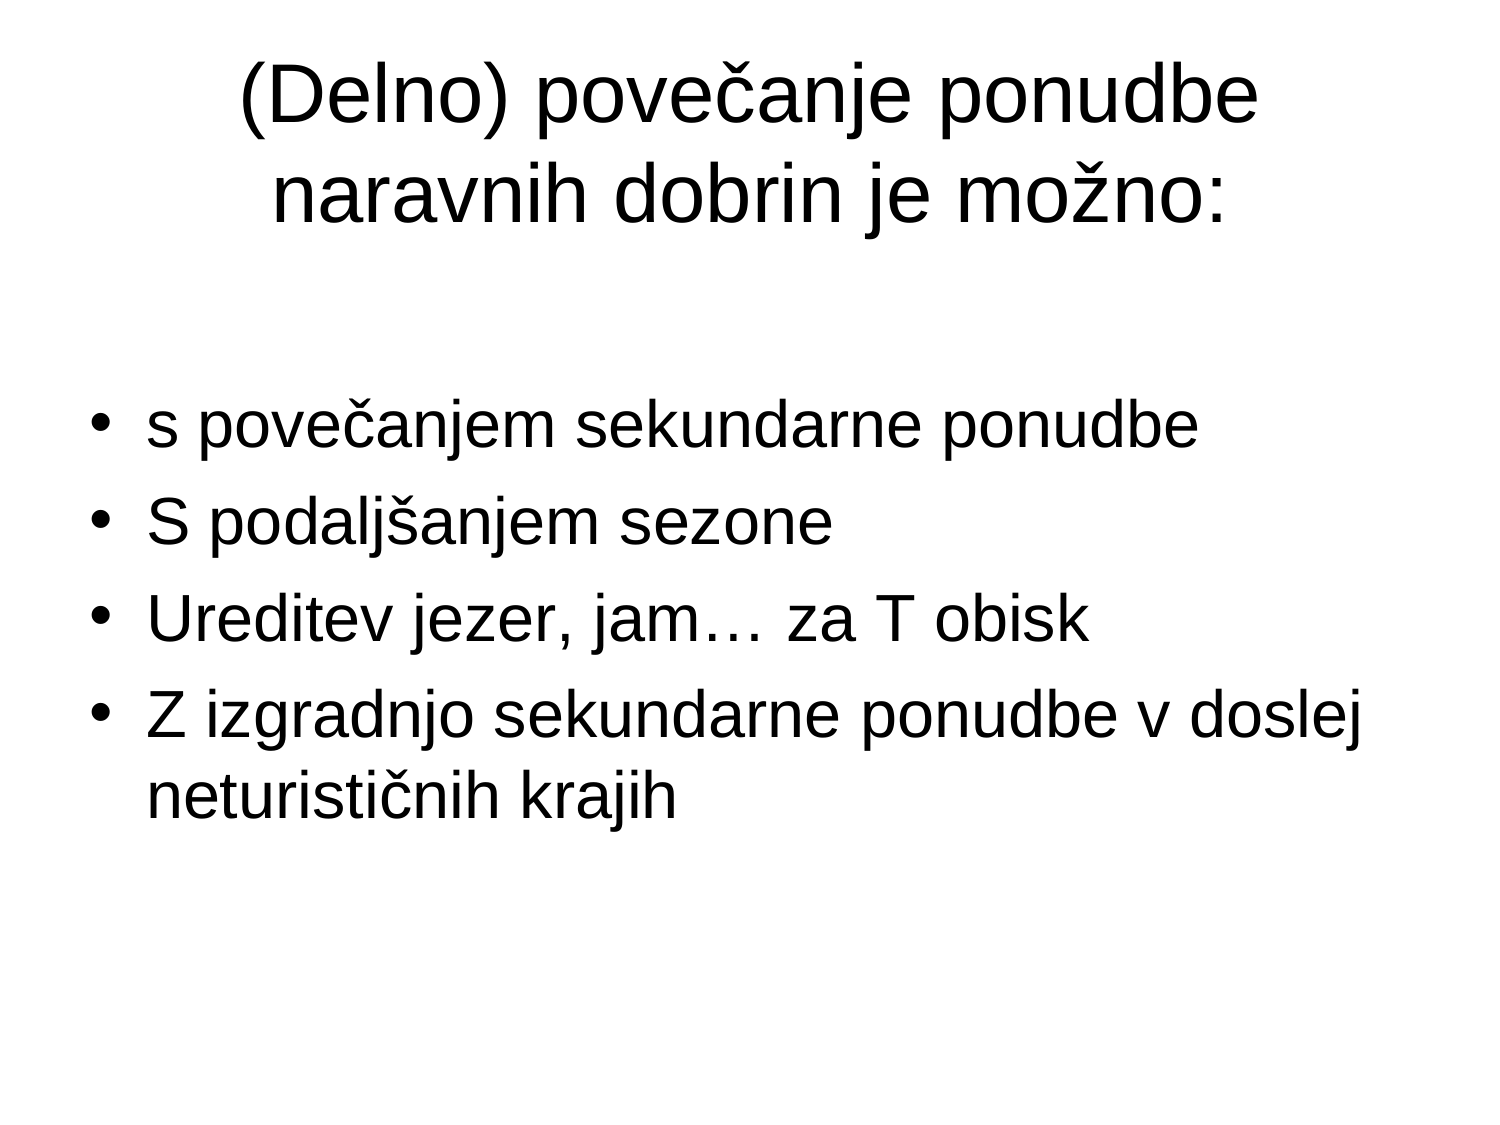

# (Delno) povečanje ponudbe naravnih dobrin je možno:
s povečanjem sekundarne ponudbe
S podaljšanjem sezone
Ureditev jezer, jam… za T obisk
Z izgradnjo sekundarne ponudbe v doslej neturističnih krajih